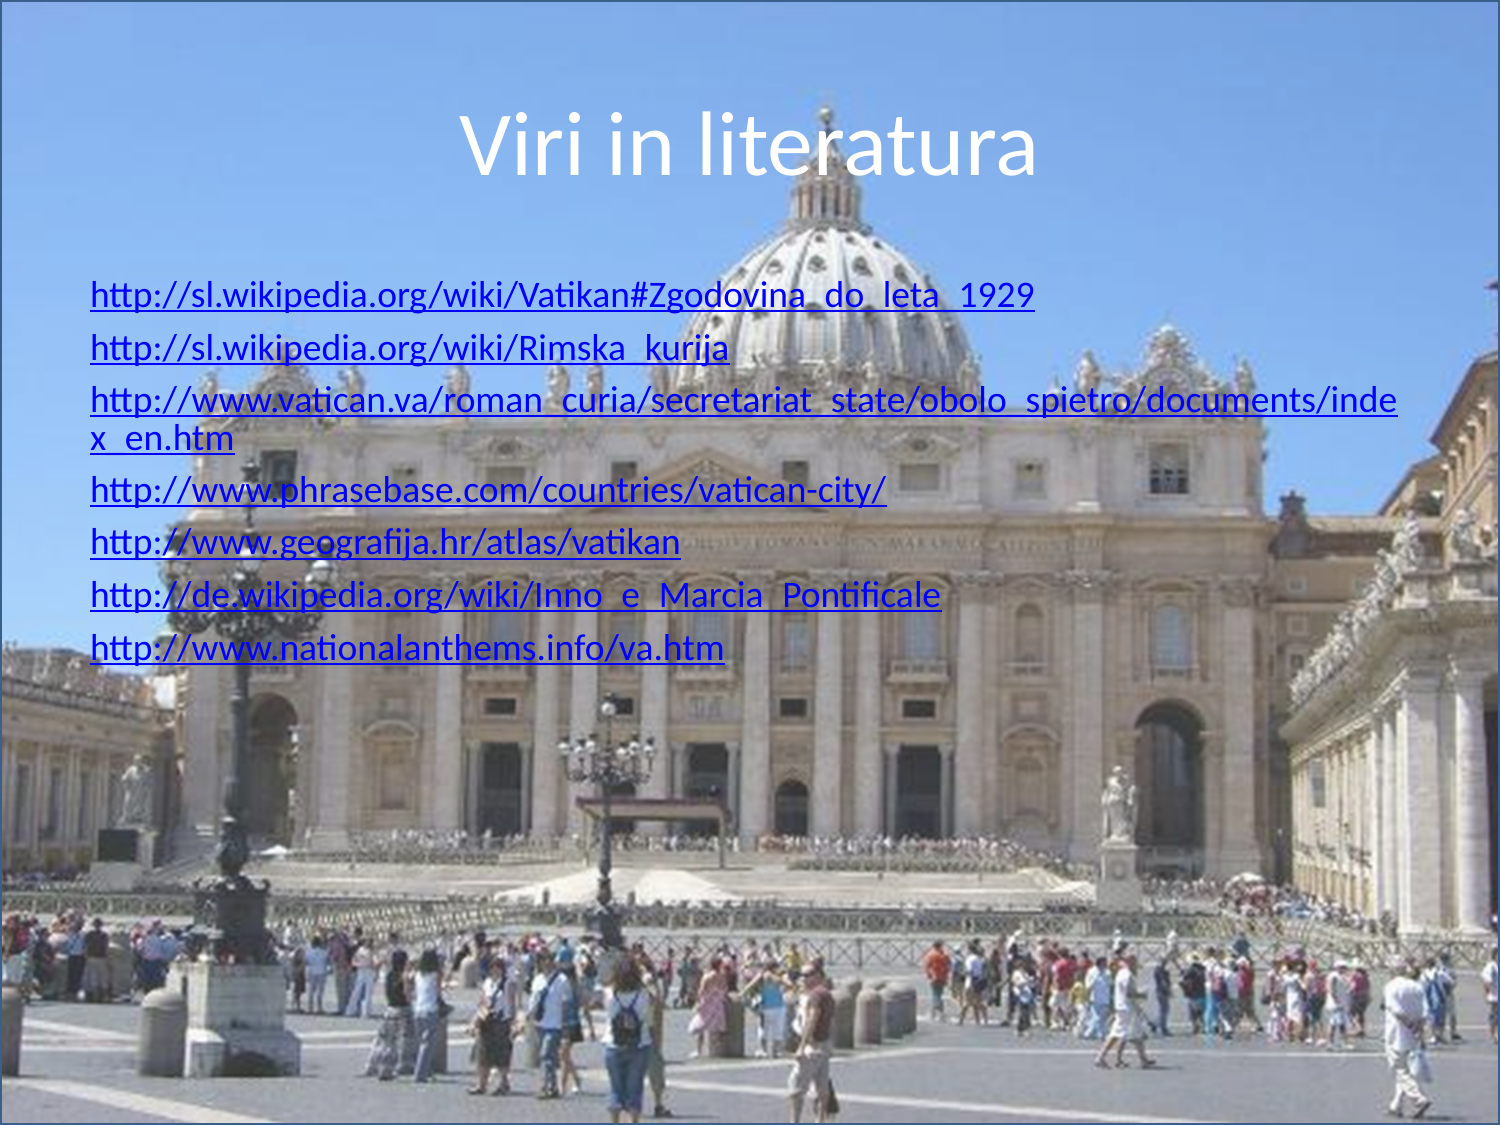

# Viri in literatura
http://sl.wikipedia.org/wiki/Vatikan#Zgodovina_do_leta_1929
http://sl.wikipedia.org/wiki/Rimska_kurija
http://www.vatican.va/roman_curia/secretariat_state/obolo_spietro/documents/index_en.htm
http://www.phrasebase.com/countries/vatican-city/
http://www.geografija.hr/atlas/vatikan
http://de.wikipedia.org/wiki/Inno_e_Marcia_Pontificale
http://www.nationalanthems.info/va.htm